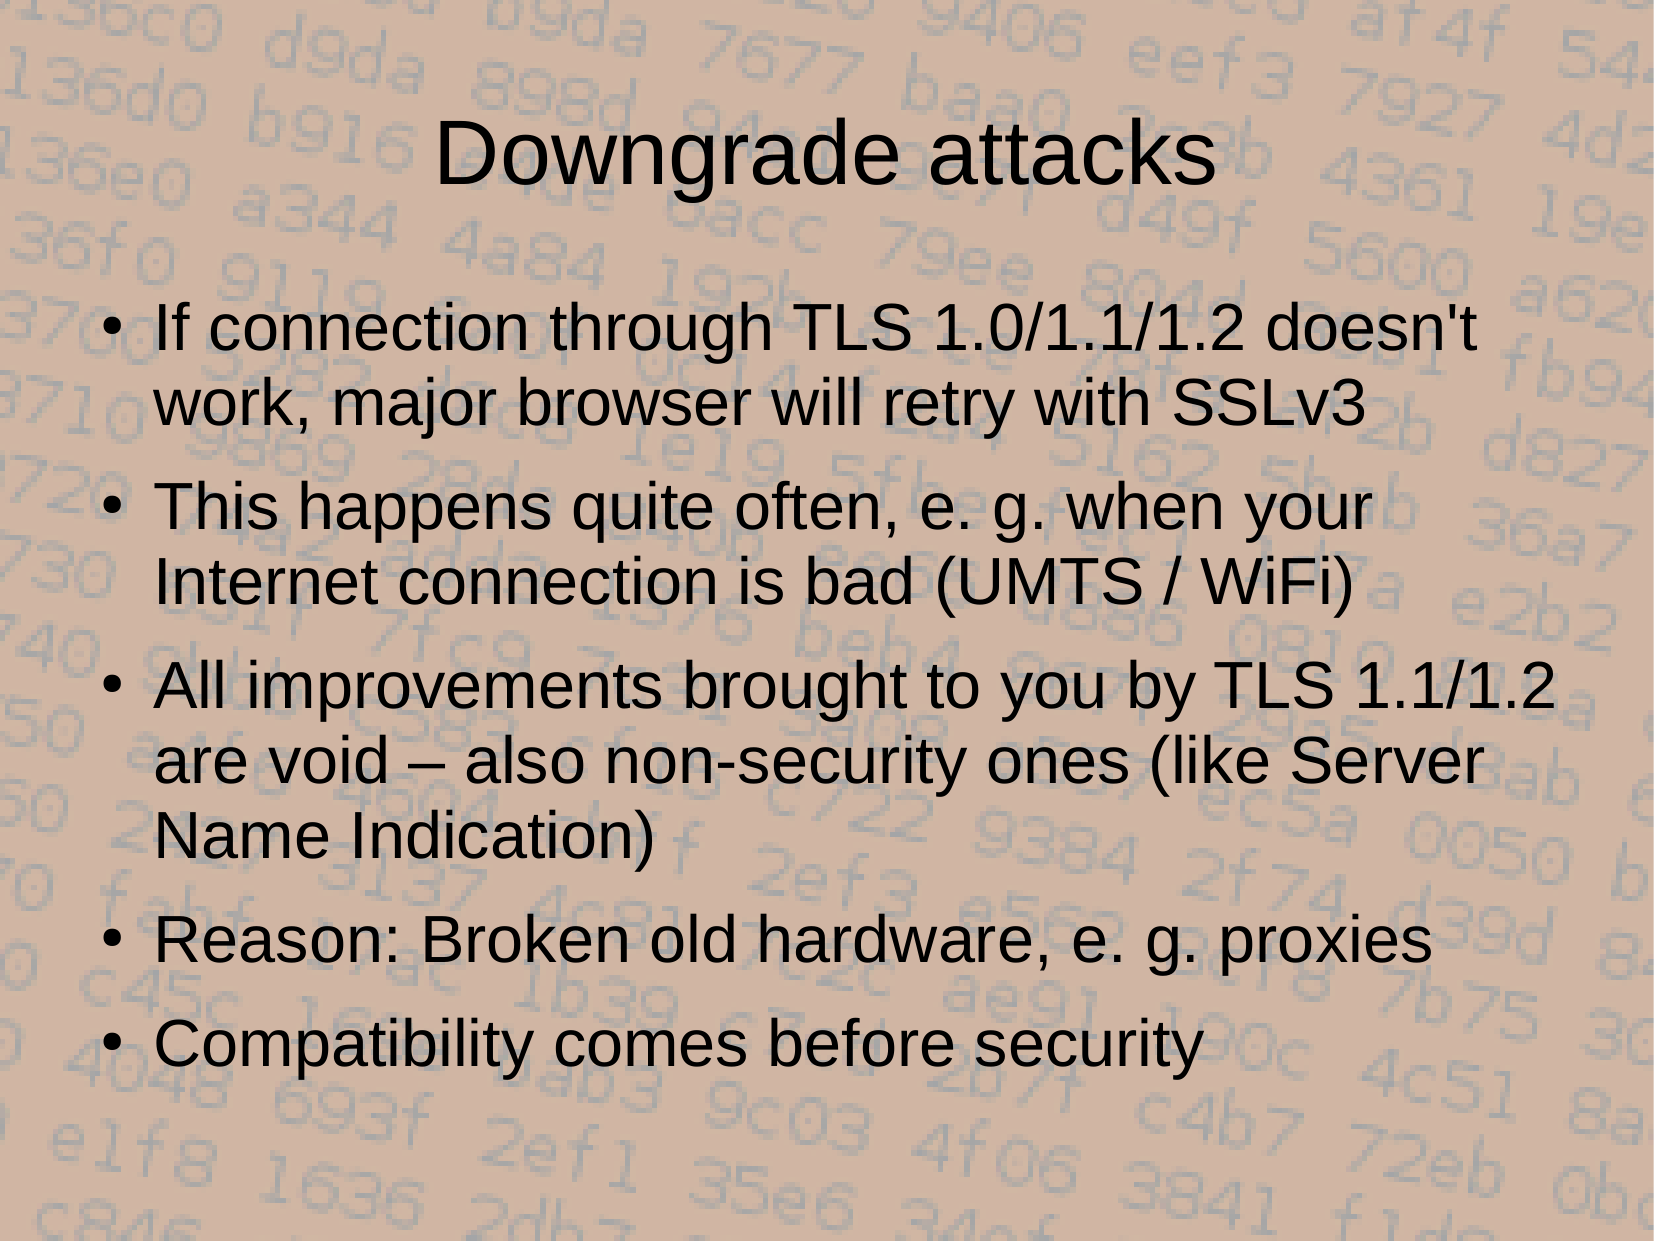

# Downgrade attacks
If connection through TLS 1.0/1.1/1.2 doesn't work, major browser will retry with SSLv3
This happens quite often, e. g. when your Internet connection is bad (UMTS / WiFi)
All improvements brought to you by TLS 1.1/1.2 are void – also non-security ones (like Server Name Indication)
Reason: Broken old hardware, e. g. proxies
Compatibility comes before security